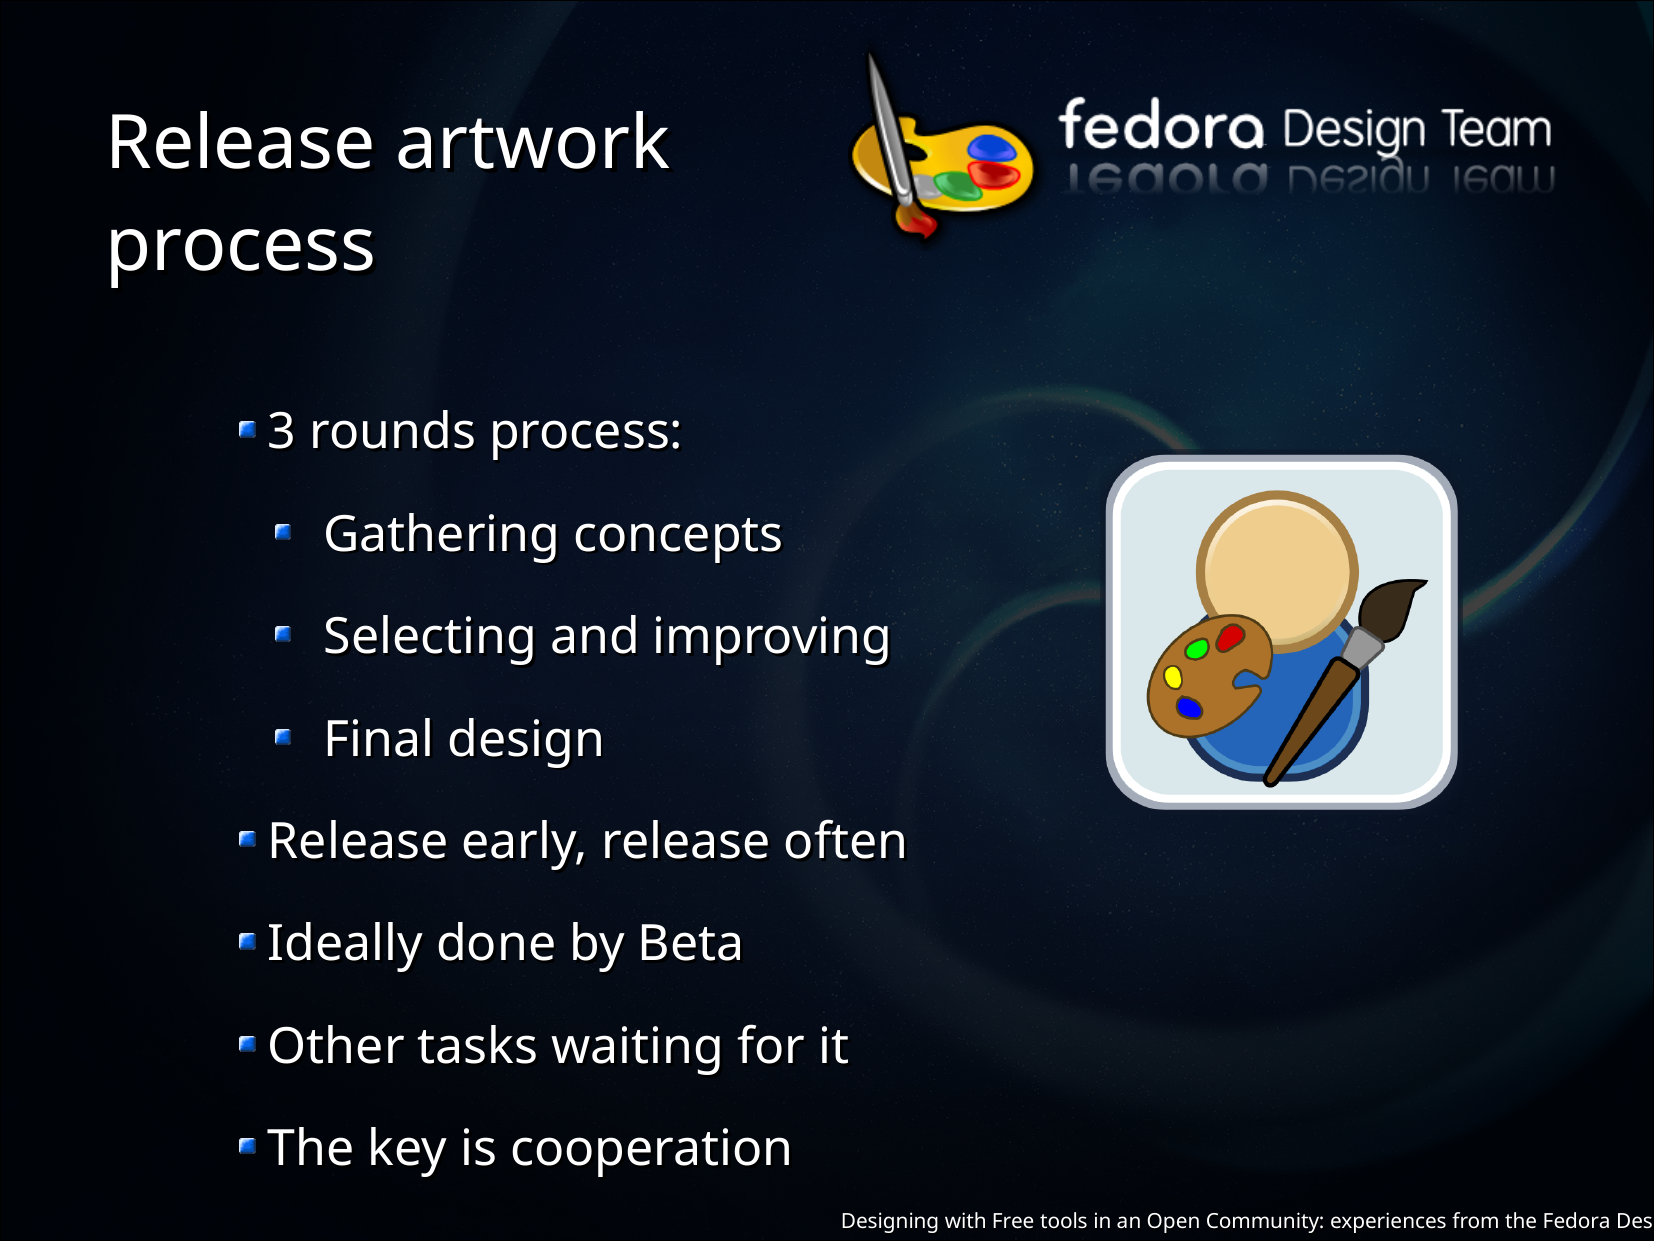

Release artwork
process
 3 rounds process:
 Gathering concepts
 Selecting and improving
 Final design
 Release early, release often
 Ideally done by Beta
 Other tasks waiting for it
 The key is cooperation
Designing with Free tools in an Open Community: experiences from the Fedora Design Team